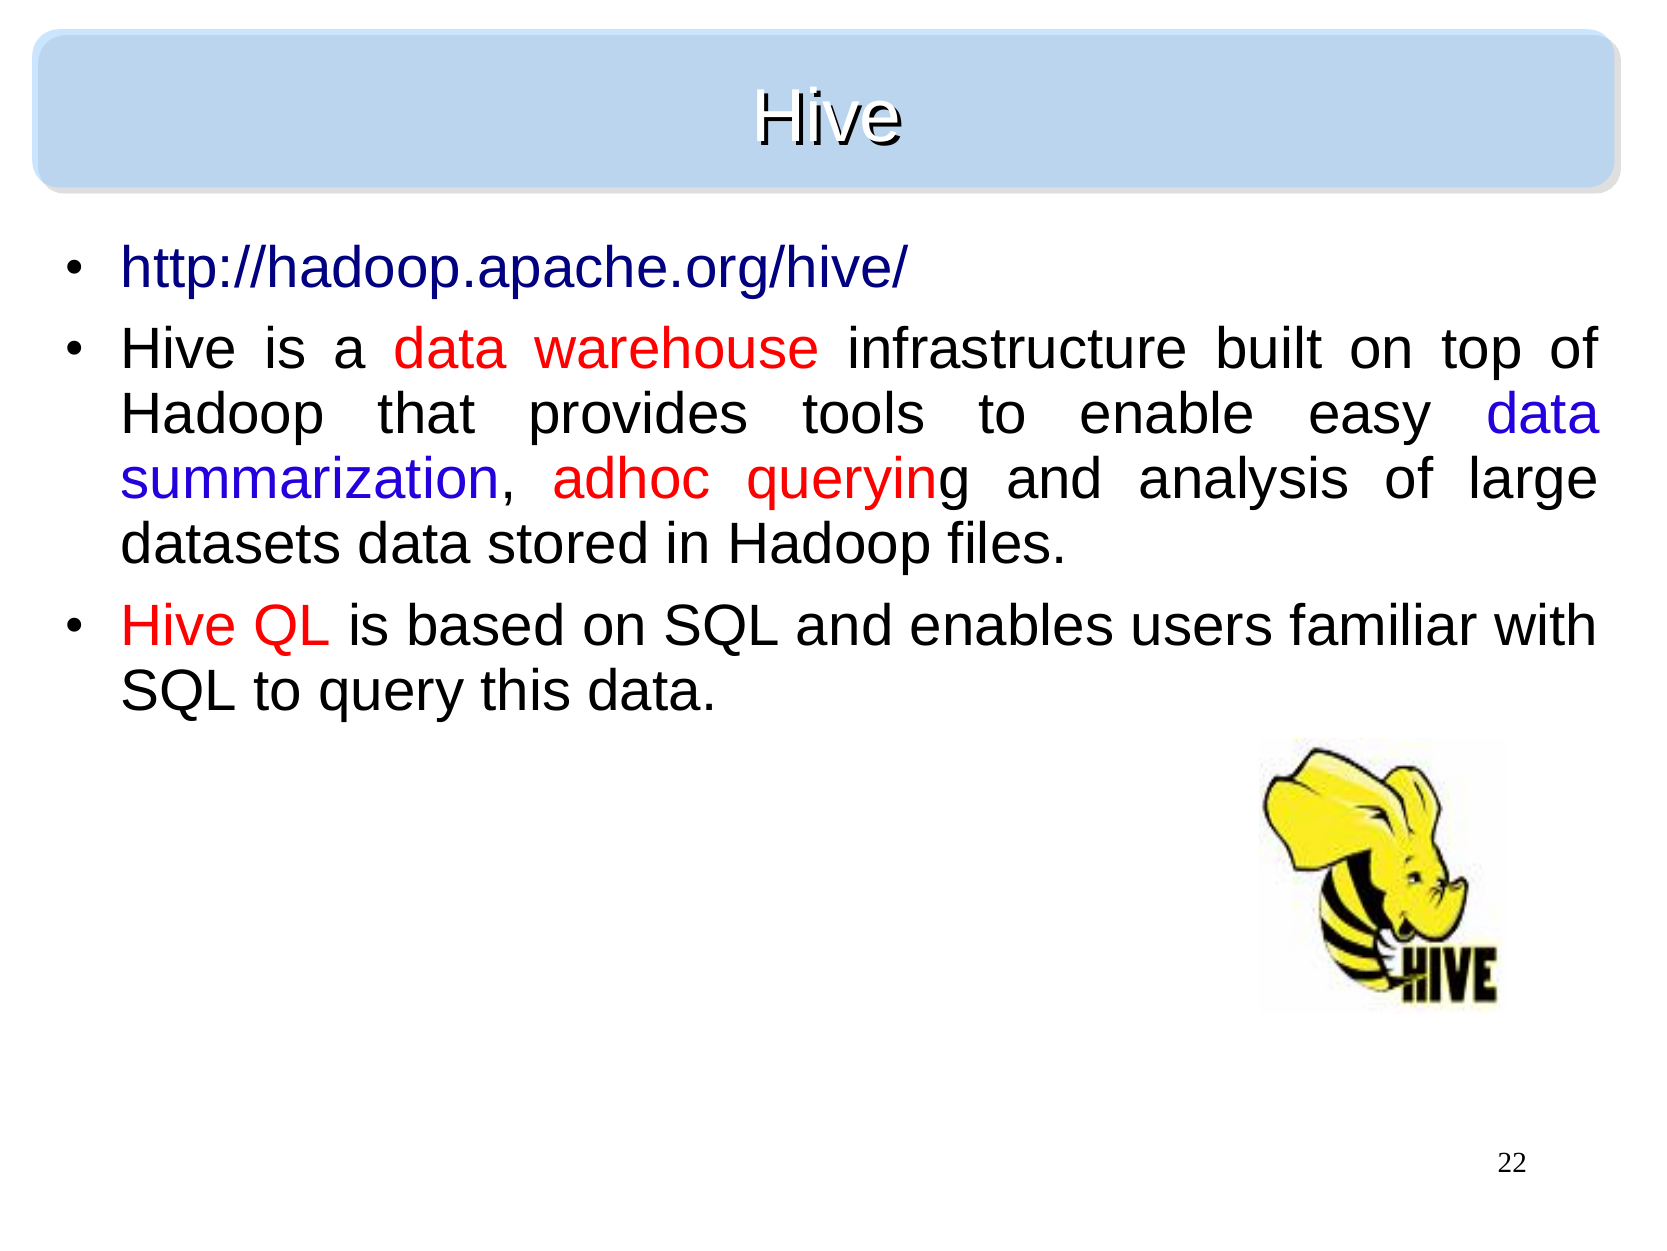

# Hive
http://hadoop.apache.org/hive/
Hive is a data warehouse infrastructure built on top of Hadoop that provides tools to enable easy data summarization, adhoc querying and analysis of large datasets data stored in Hadoop files.
Hive QL is based on SQL and enables users familiar with SQL to query this data.
22